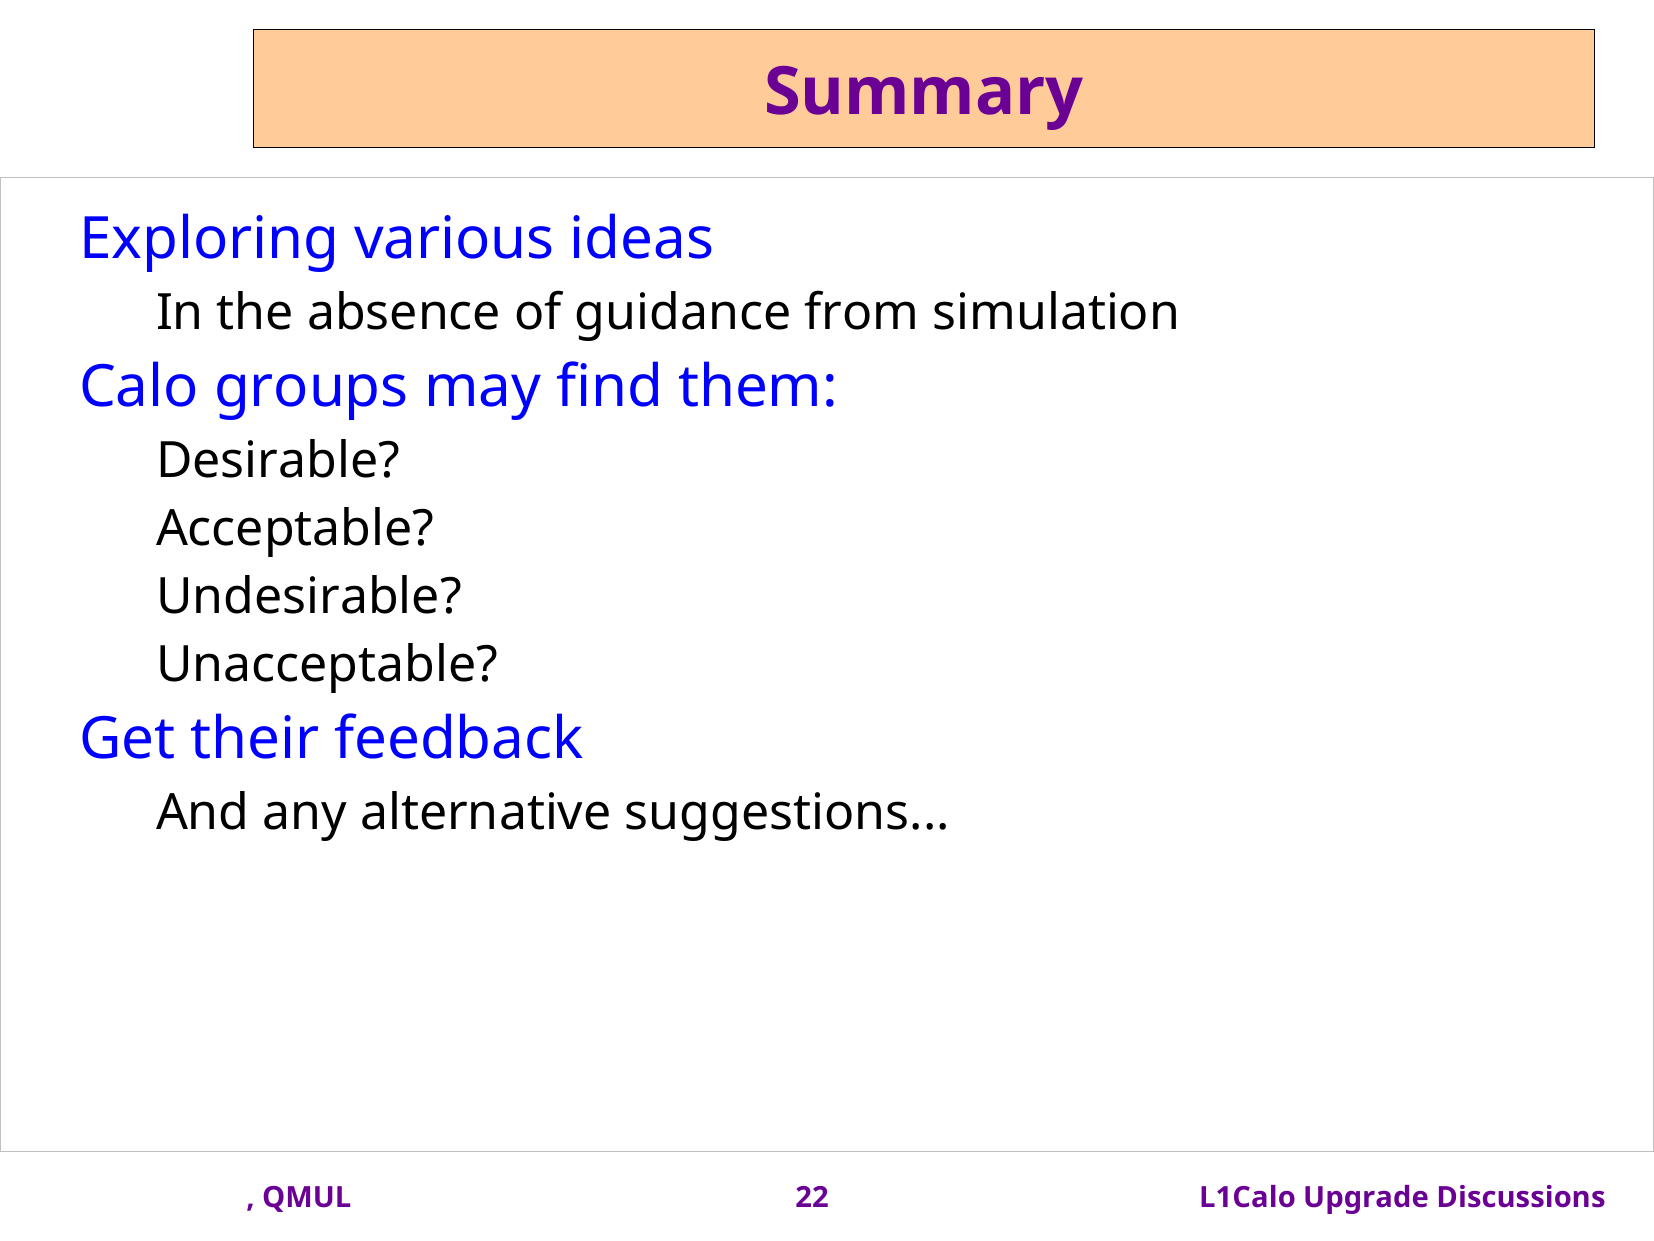

# Summary
Exploring various ideas
In the absence of guidance from simulation
Calo groups may find them:
Desirable?
Acceptable?
Undesirable?
Unacceptable?
Get their feedback
And any alternative suggestions...